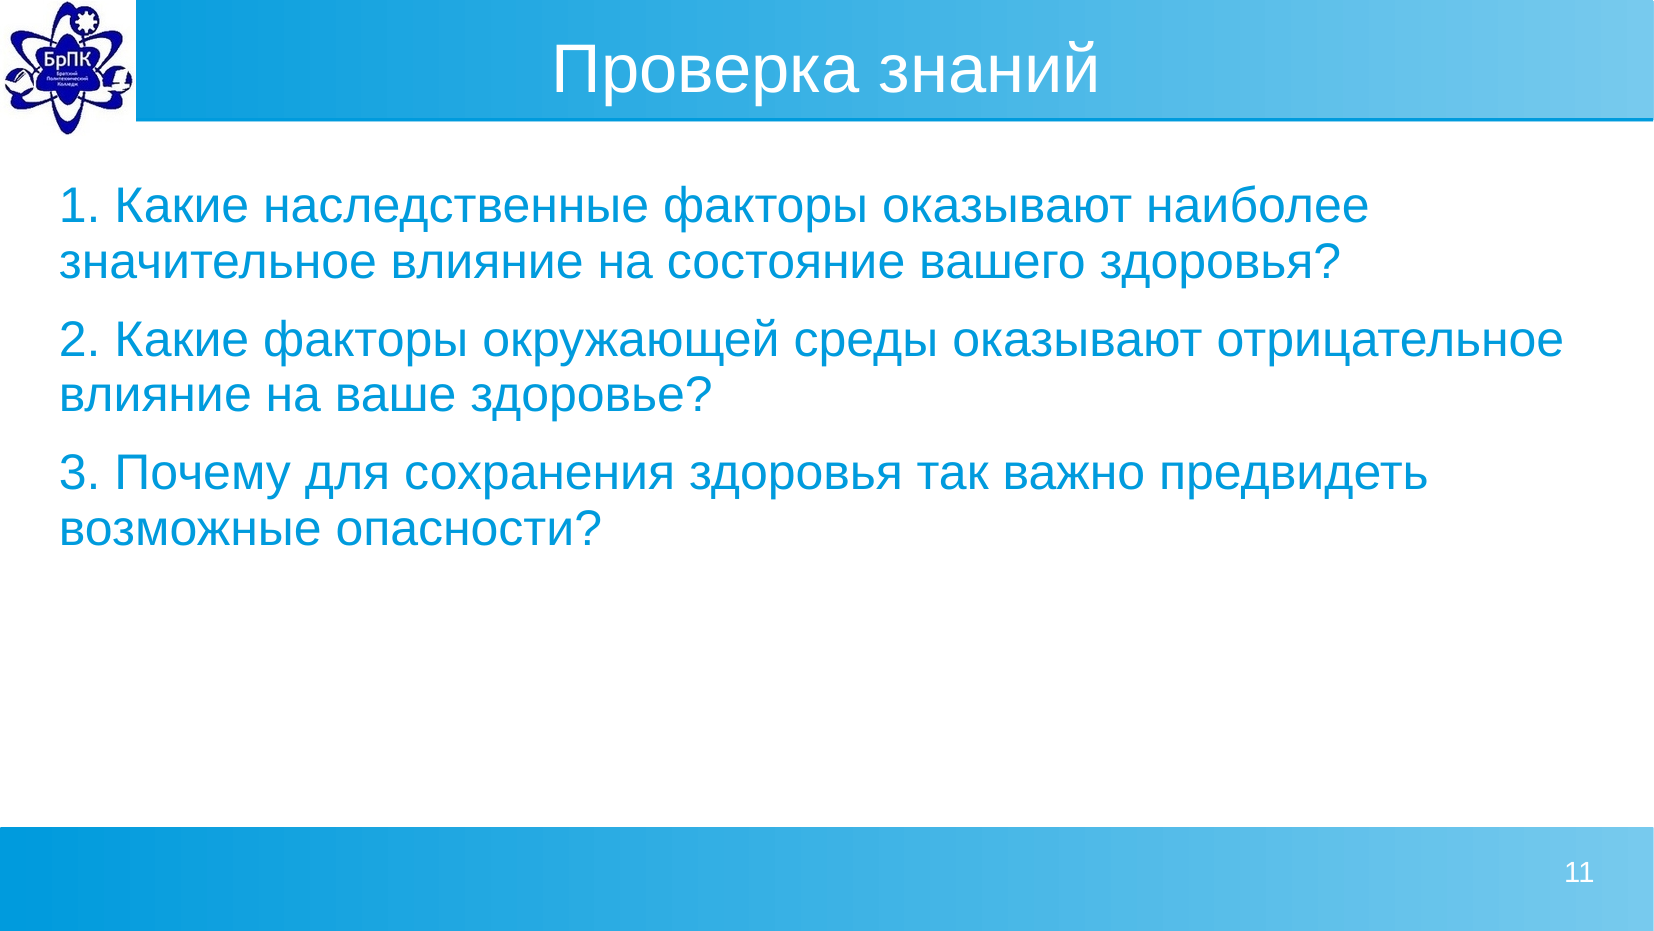

# Проверка знаний
1. Какие наследственные факторы оказывают наиболее значительное влияние на состояние вашего здоровья?
2. Какие факторы окружающей среды оказывают отрицательное влияние на ваше здоровье?
3. Почему для сохранения здоровья так важно предвидеть возможные опасности?
11